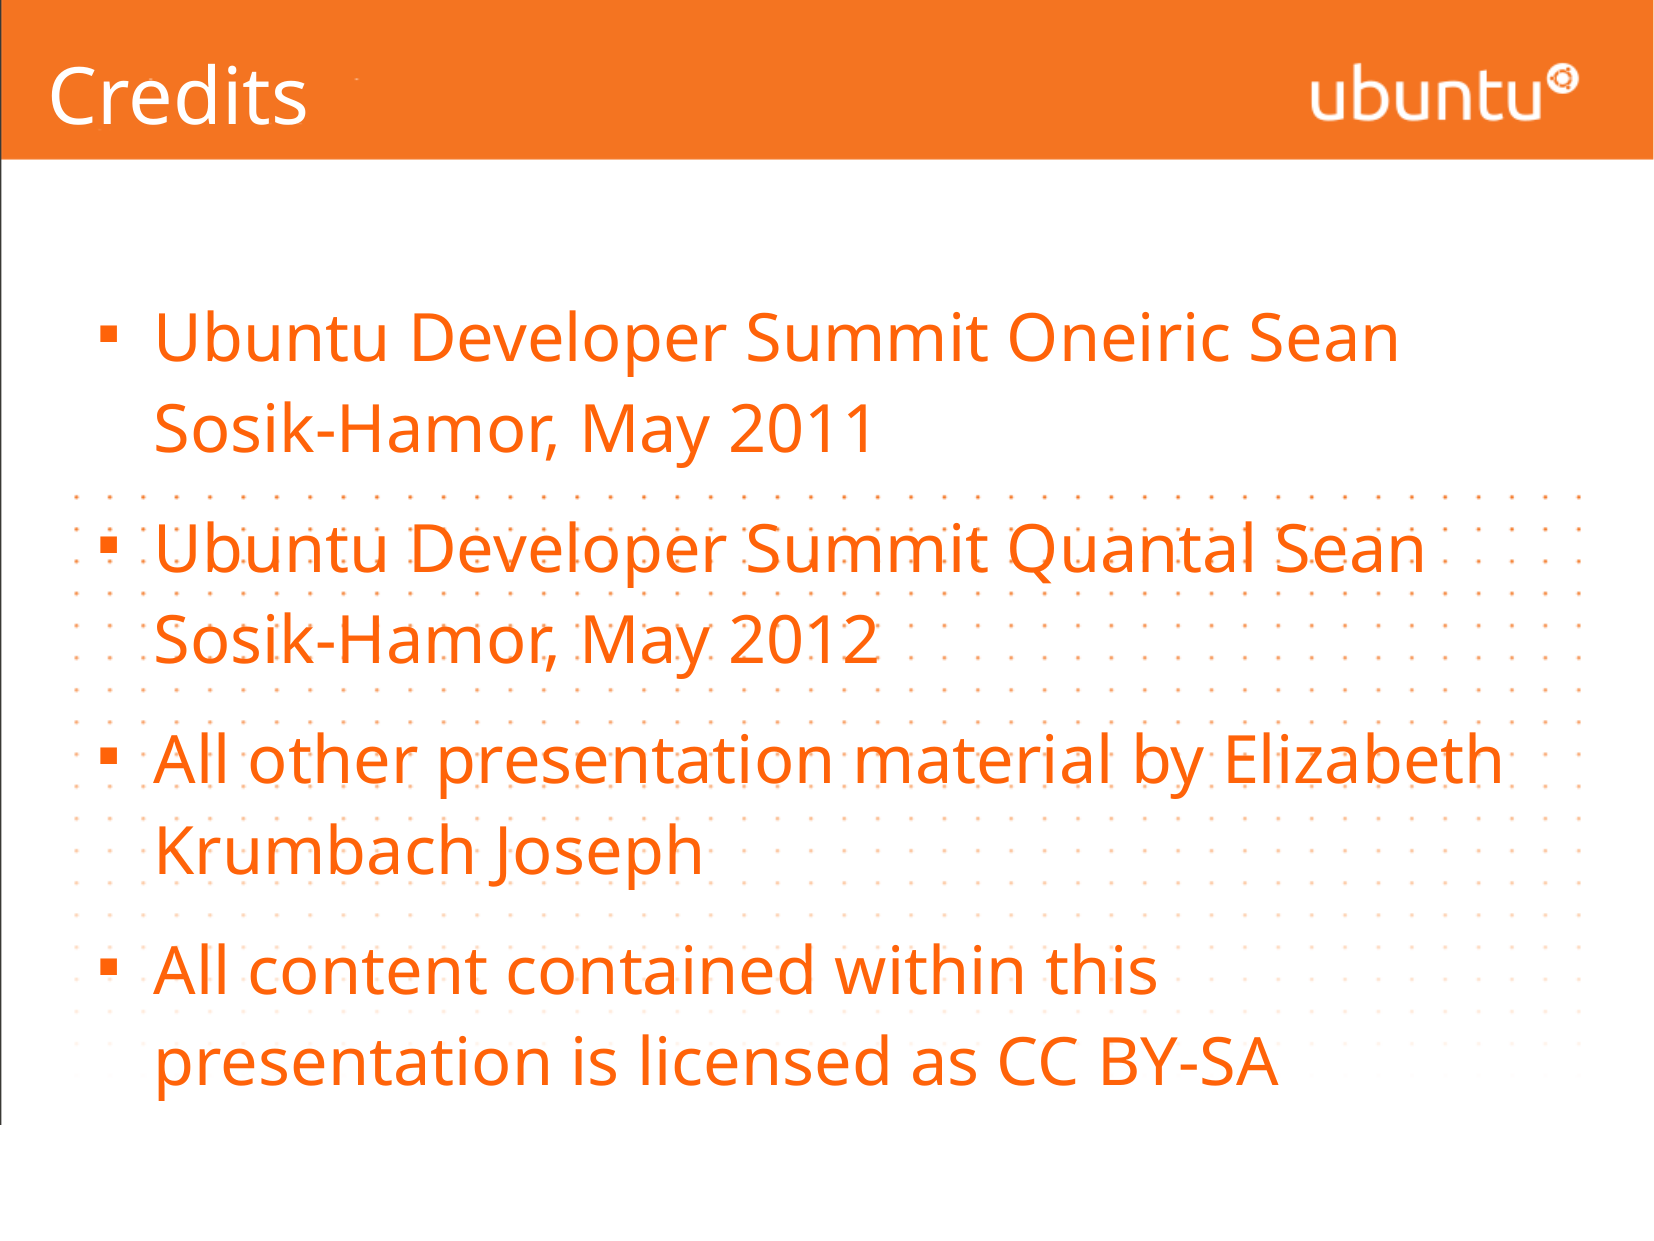

# Credits
Ubuntu Developer Summit Oneiric Sean Sosik-Hamor, May 2011
Ubuntu Developer Summit Quantal Sean Sosik-Hamor, May 2012
All other presentation material by Elizabeth Krumbach Joseph
All content contained within this presentation is licensed as CC BY-SA